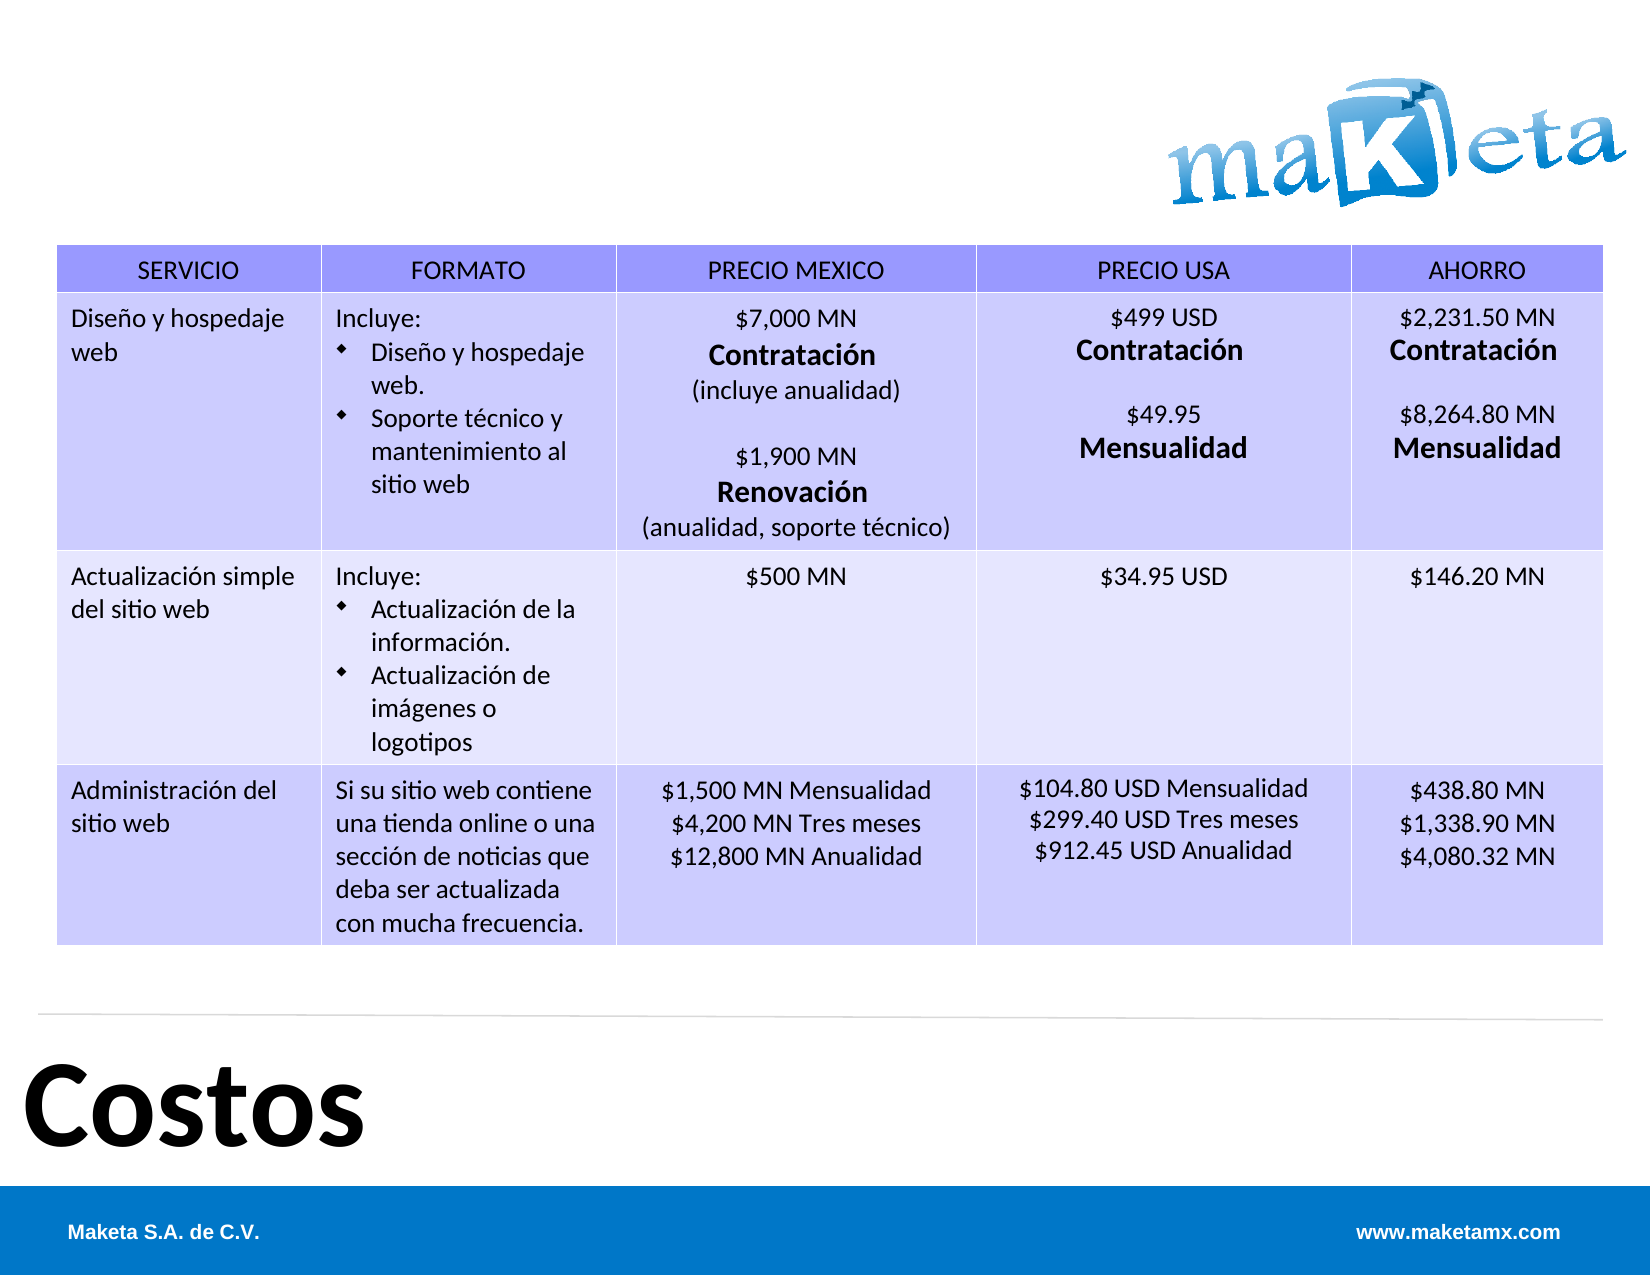

| SERVICIO | FORMATO | PRECIO MEXICO | PRECIO USA | AHORRO |
| --- | --- | --- | --- | --- |
| Diseño y hospedaje web | Incluye: Diseño y hospedaje web. Soporte técnico y mantenimiento al sitio web | $7,000 MN Contratación (incluye anualidad) $1,900 MN Renovación (anualidad, soporte técnico) | $499 USD Contratación $49.95 Mensualidad | $2,231.50 MN Contratación $8,264.80 MN Mensualidad |
| Actualización simple del sitio web | Incluye: Actualización de la información. Actualización de imágenes o logotipos | $500 MN | $34.95 USD | $146.20 MN |
| Administración del sitio web | Si su sitio web contiene una tienda online o una sección de noticias que deba ser actualizada con mucha frecuencia. | $1,500 MN Mensualidad $4,200 MN Tres meses $12,800 MN Anualidad | $104.80 USD Mensualidad $299.40 USD Tres meses $912.45 USD Anualidad | $438.80 MN $1,338.90 MN $4,080.32 MN |
Costos
www.maketamx.com
Maketa S.A. de C.V.